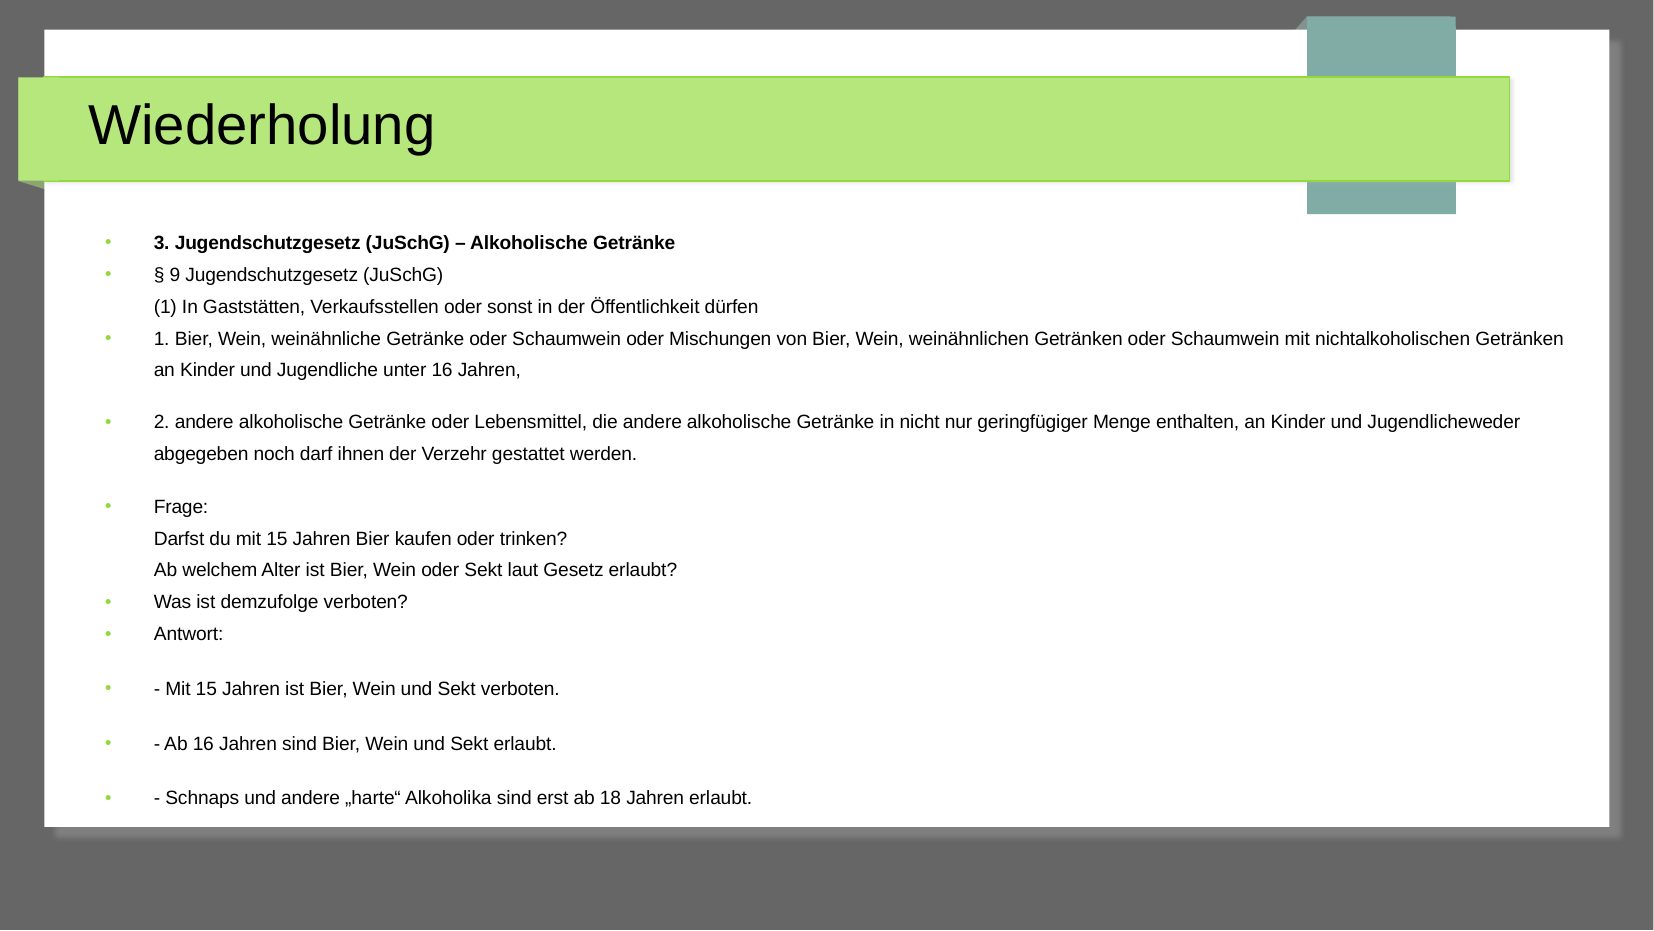

# Wiederholung
3. Jugendschutzgesetz (JuSchG) – Alkoholische Getränke
§ 9 Jugendschutzgesetz (JuSchG)
(1) In Gaststätten, Verkaufsstellen oder sonst in der Öffentlichkeit dürfen
1. Bier, Wein, weinähnliche Getränke oder Schaumwein oder Mischungen von Bier, Wein, weinähnlichen Getränken oder Schaumwein mit nichtalkoholischen Getränken an Kinder und Jugendliche unter 16 Jahren,
2. andere alkoholische Getränke oder Lebensmittel, die andere alkoholische Getränke in nicht nur geringfügiger Menge enthalten, an Kinder und Jugendlicheweder abgegeben noch darf ihnen der Verzehr gestattet werden.
Frage:
Darfst du mit 15 Jahren Bier kaufen oder trinken?
Ab welchem Alter ist Bier, Wein oder Sekt laut Gesetz erlaubt?
Was ist demzufolge verboten?
Antwort:
- Mit 15 Jahren ist Bier, Wein und Sekt verboten.
- Ab 16 Jahren sind Bier, Wein und Sekt erlaubt.
- Schnaps und andere „harte“ Alkoholika sind erst ab 18 Jahren erlaubt.